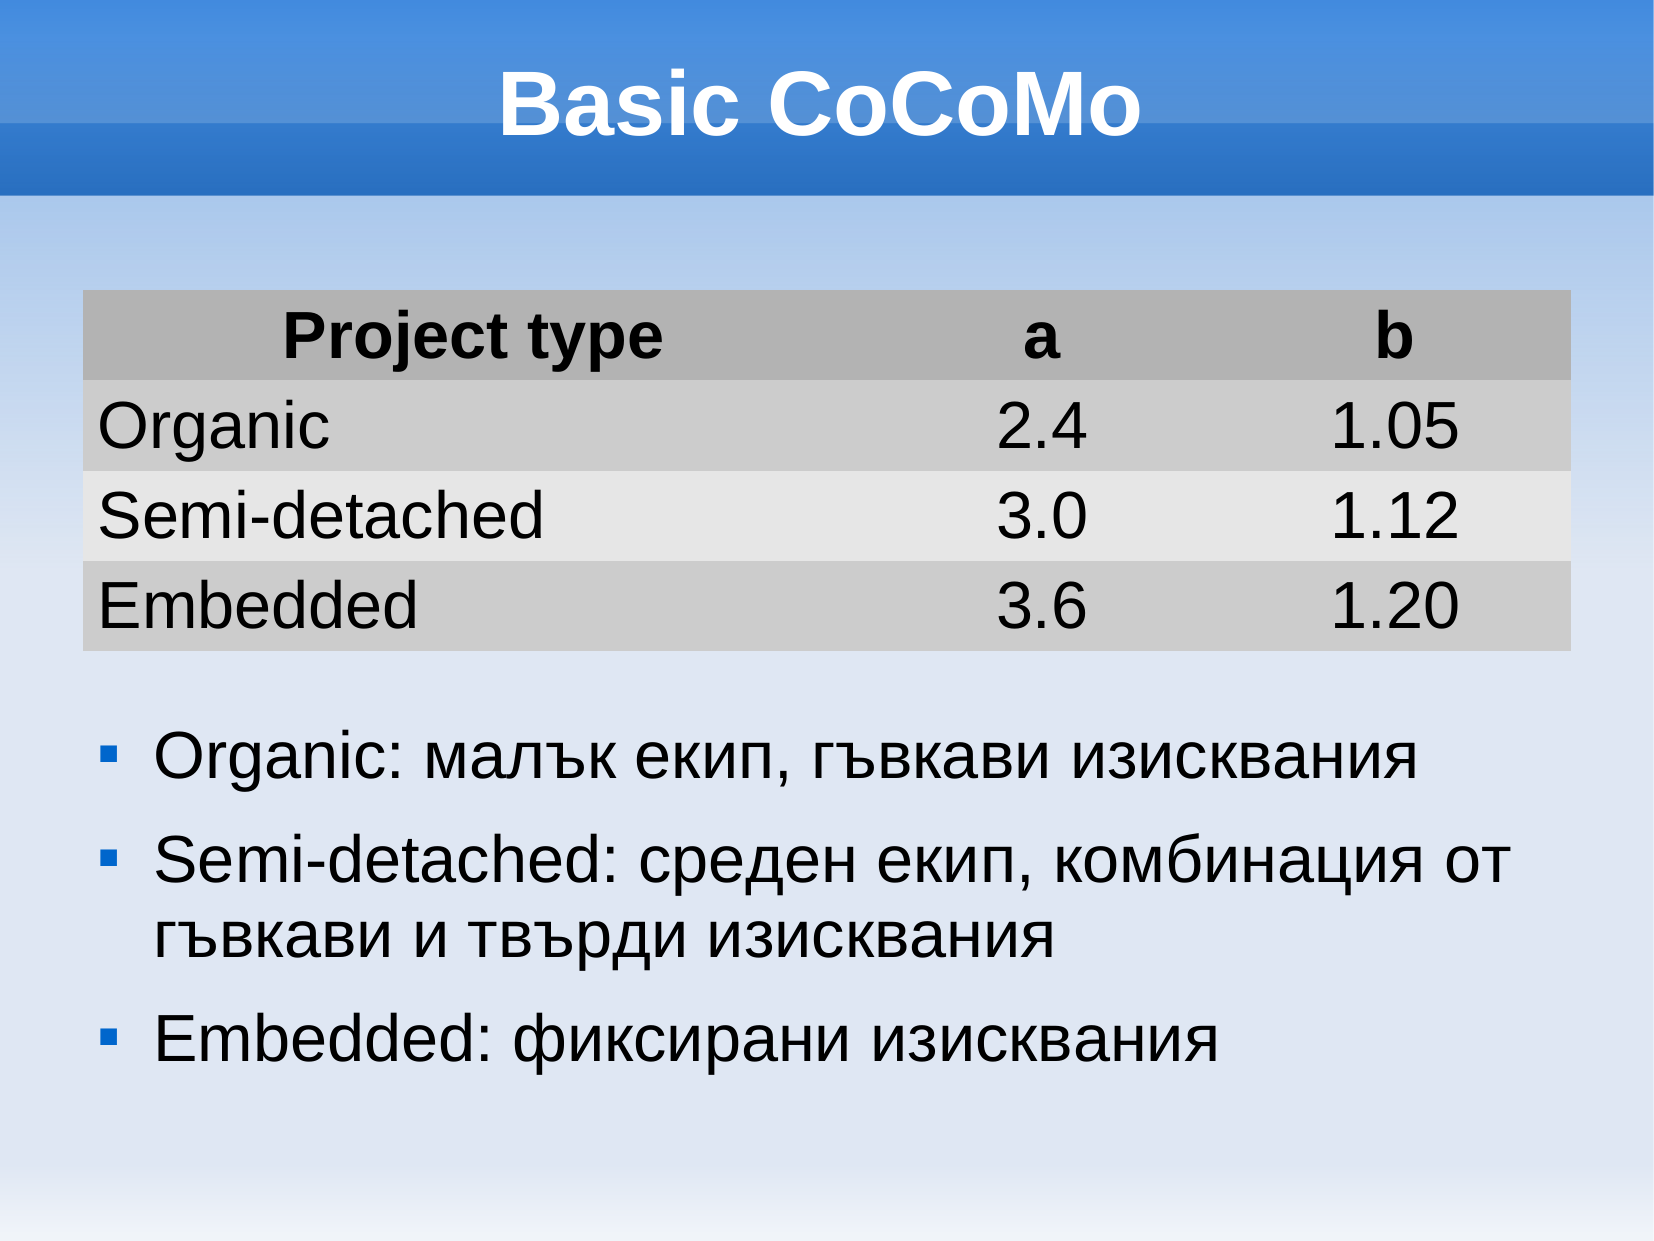

# Basic CoCoMo
| Project type | a | b |
| --- | --- | --- |
| Organic | 2.4 | 1.05 |
| Semi-detached | 3.0 | 1.12 |
| Embedded | 3.6 | 1.20 |
Organic: малък екип, гъвкави изисквания
Semi-detached: среден екип, комбинация от гъвкави и твърди изисквания
Embedded: фиксирани изисквания